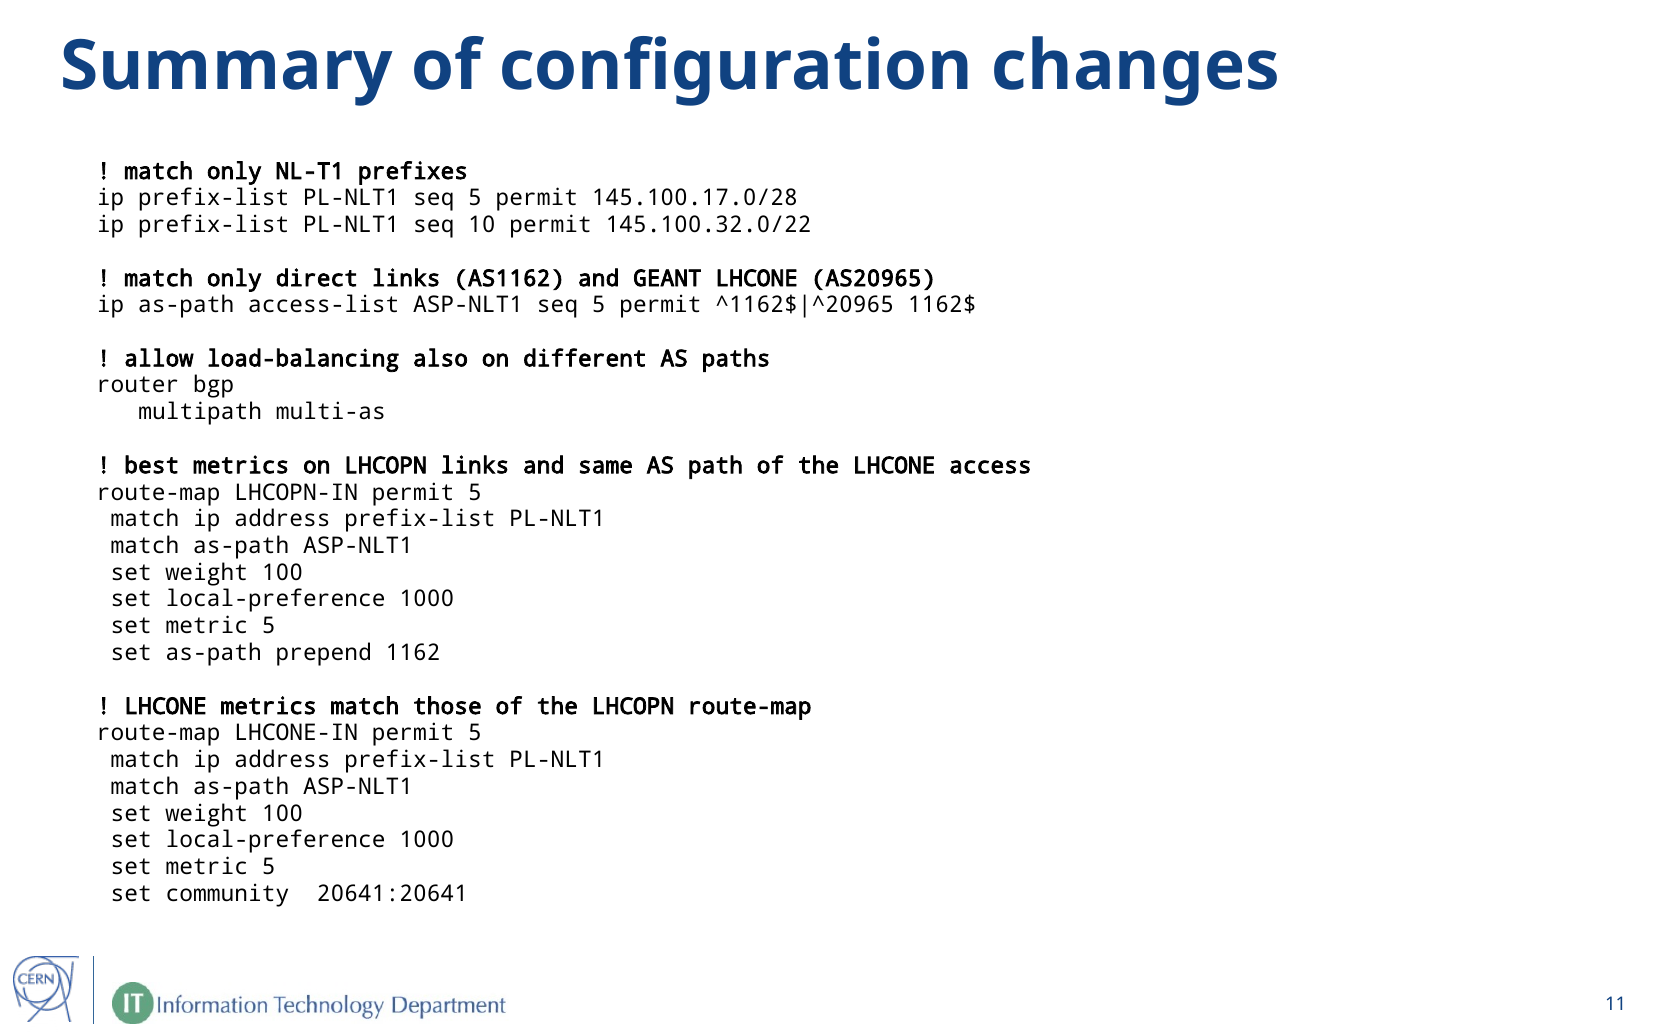

# Summary of configuration changes
! match only NL-T1 prefixes
ip prefix-list PL-NLT1 seq 5 permit 145.100.17.0/28
ip prefix-list PL-NLT1 seq 10 permit 145.100.32.0/22
! match only direct links (AS1162) and GEANT LHCONE (AS20965)
ip as-path access-list ASP-NLT1 seq 5 permit ^1162$|^20965 1162$
! allow load-balancing also on different AS paths
router bgp
 multipath multi-as
! best metrics on LHCOPN links and same AS path of the LHCONE access
route-map LHCOPN-IN permit 5
 match ip address prefix-list PL-NLT1
 match as-path ASP-NLT1
 set weight 100
 set local-preference 1000
 set metric 5
 set as-path prepend 1162
! LHCONE metrics match those of the LHCOPN route-map
route-map LHCONE-IN permit 5
 match ip address prefix-list PL-NLT1
 match as-path ASP-NLT1
 set weight 100
 set local-preference 1000
 set metric 5
 set community 20641:20641